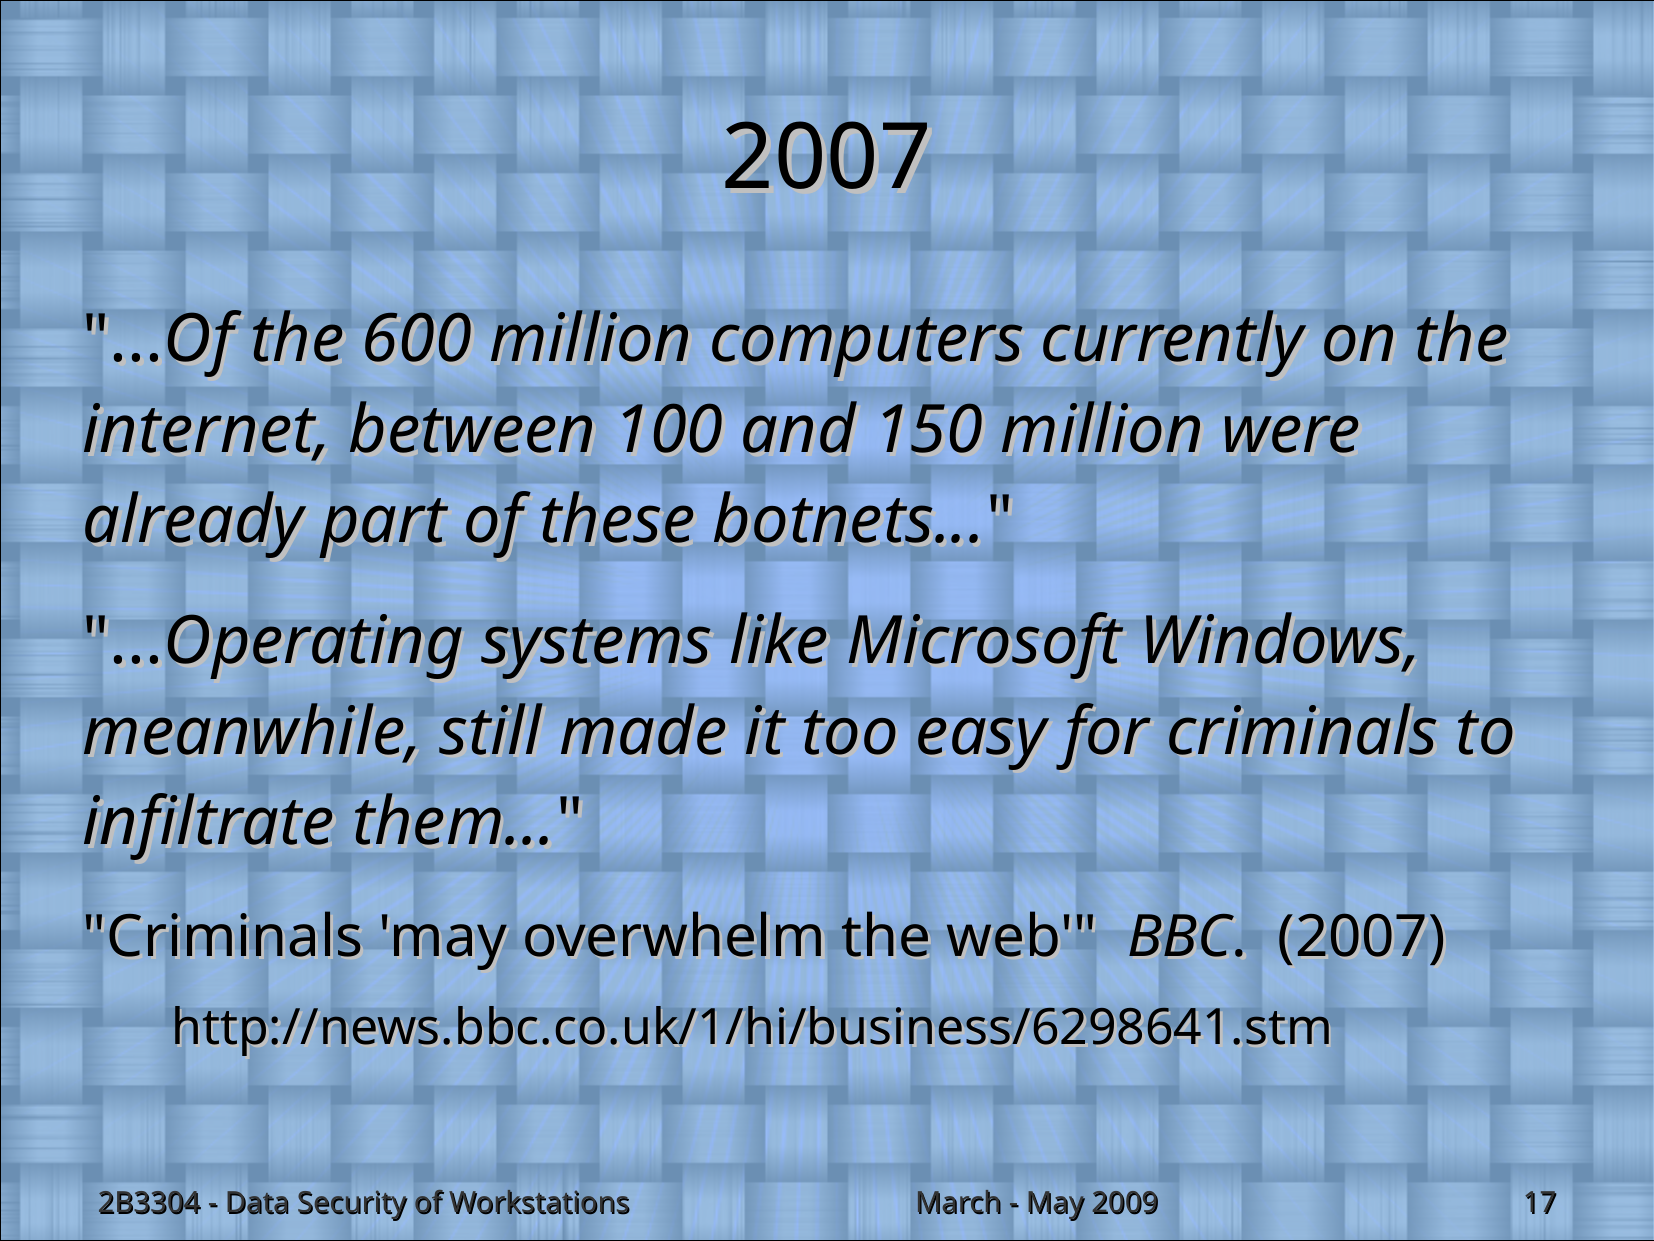

# 2007
"...Of the 600 million computers currently on the internet, between 100 and 150 million were already part of these botnets..."
"...Operating systems like Microsoft Windows, meanwhile, still made it too easy for criminals to infiltrate them..."
"Criminals 'may overwhelm the web'" BBC. (2007)
http://news.bbc.co.uk/1/hi/business/6298641.stm